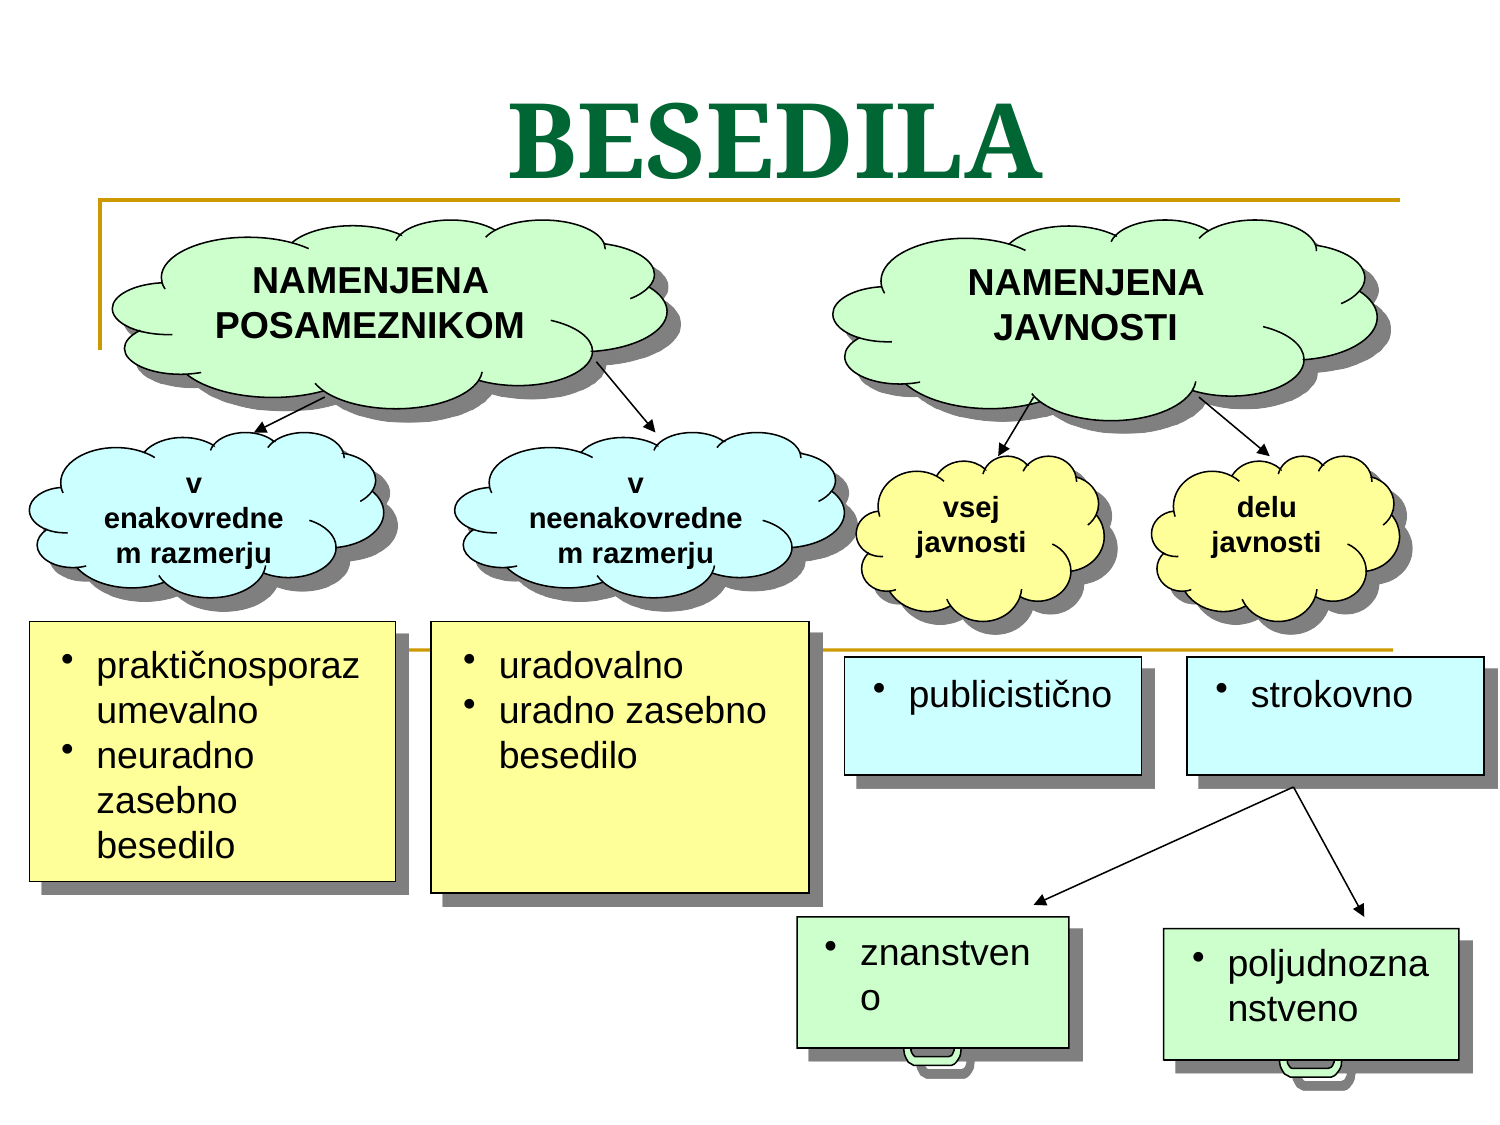

# BESEDILA
NAMENJENA POSAMEZNIKOM
NAMENJENA JAVNOSTI
v enakovrednem razmerju
v neenakovrednem razmerju
vsej javnosti
delu javnosti
uradovalno
uradno zasebno besedilo
praktičnosporazumevalno
neuradno zasebno besedilo
publicistično
strokovno
znanstveno
poljudnoznanstveno